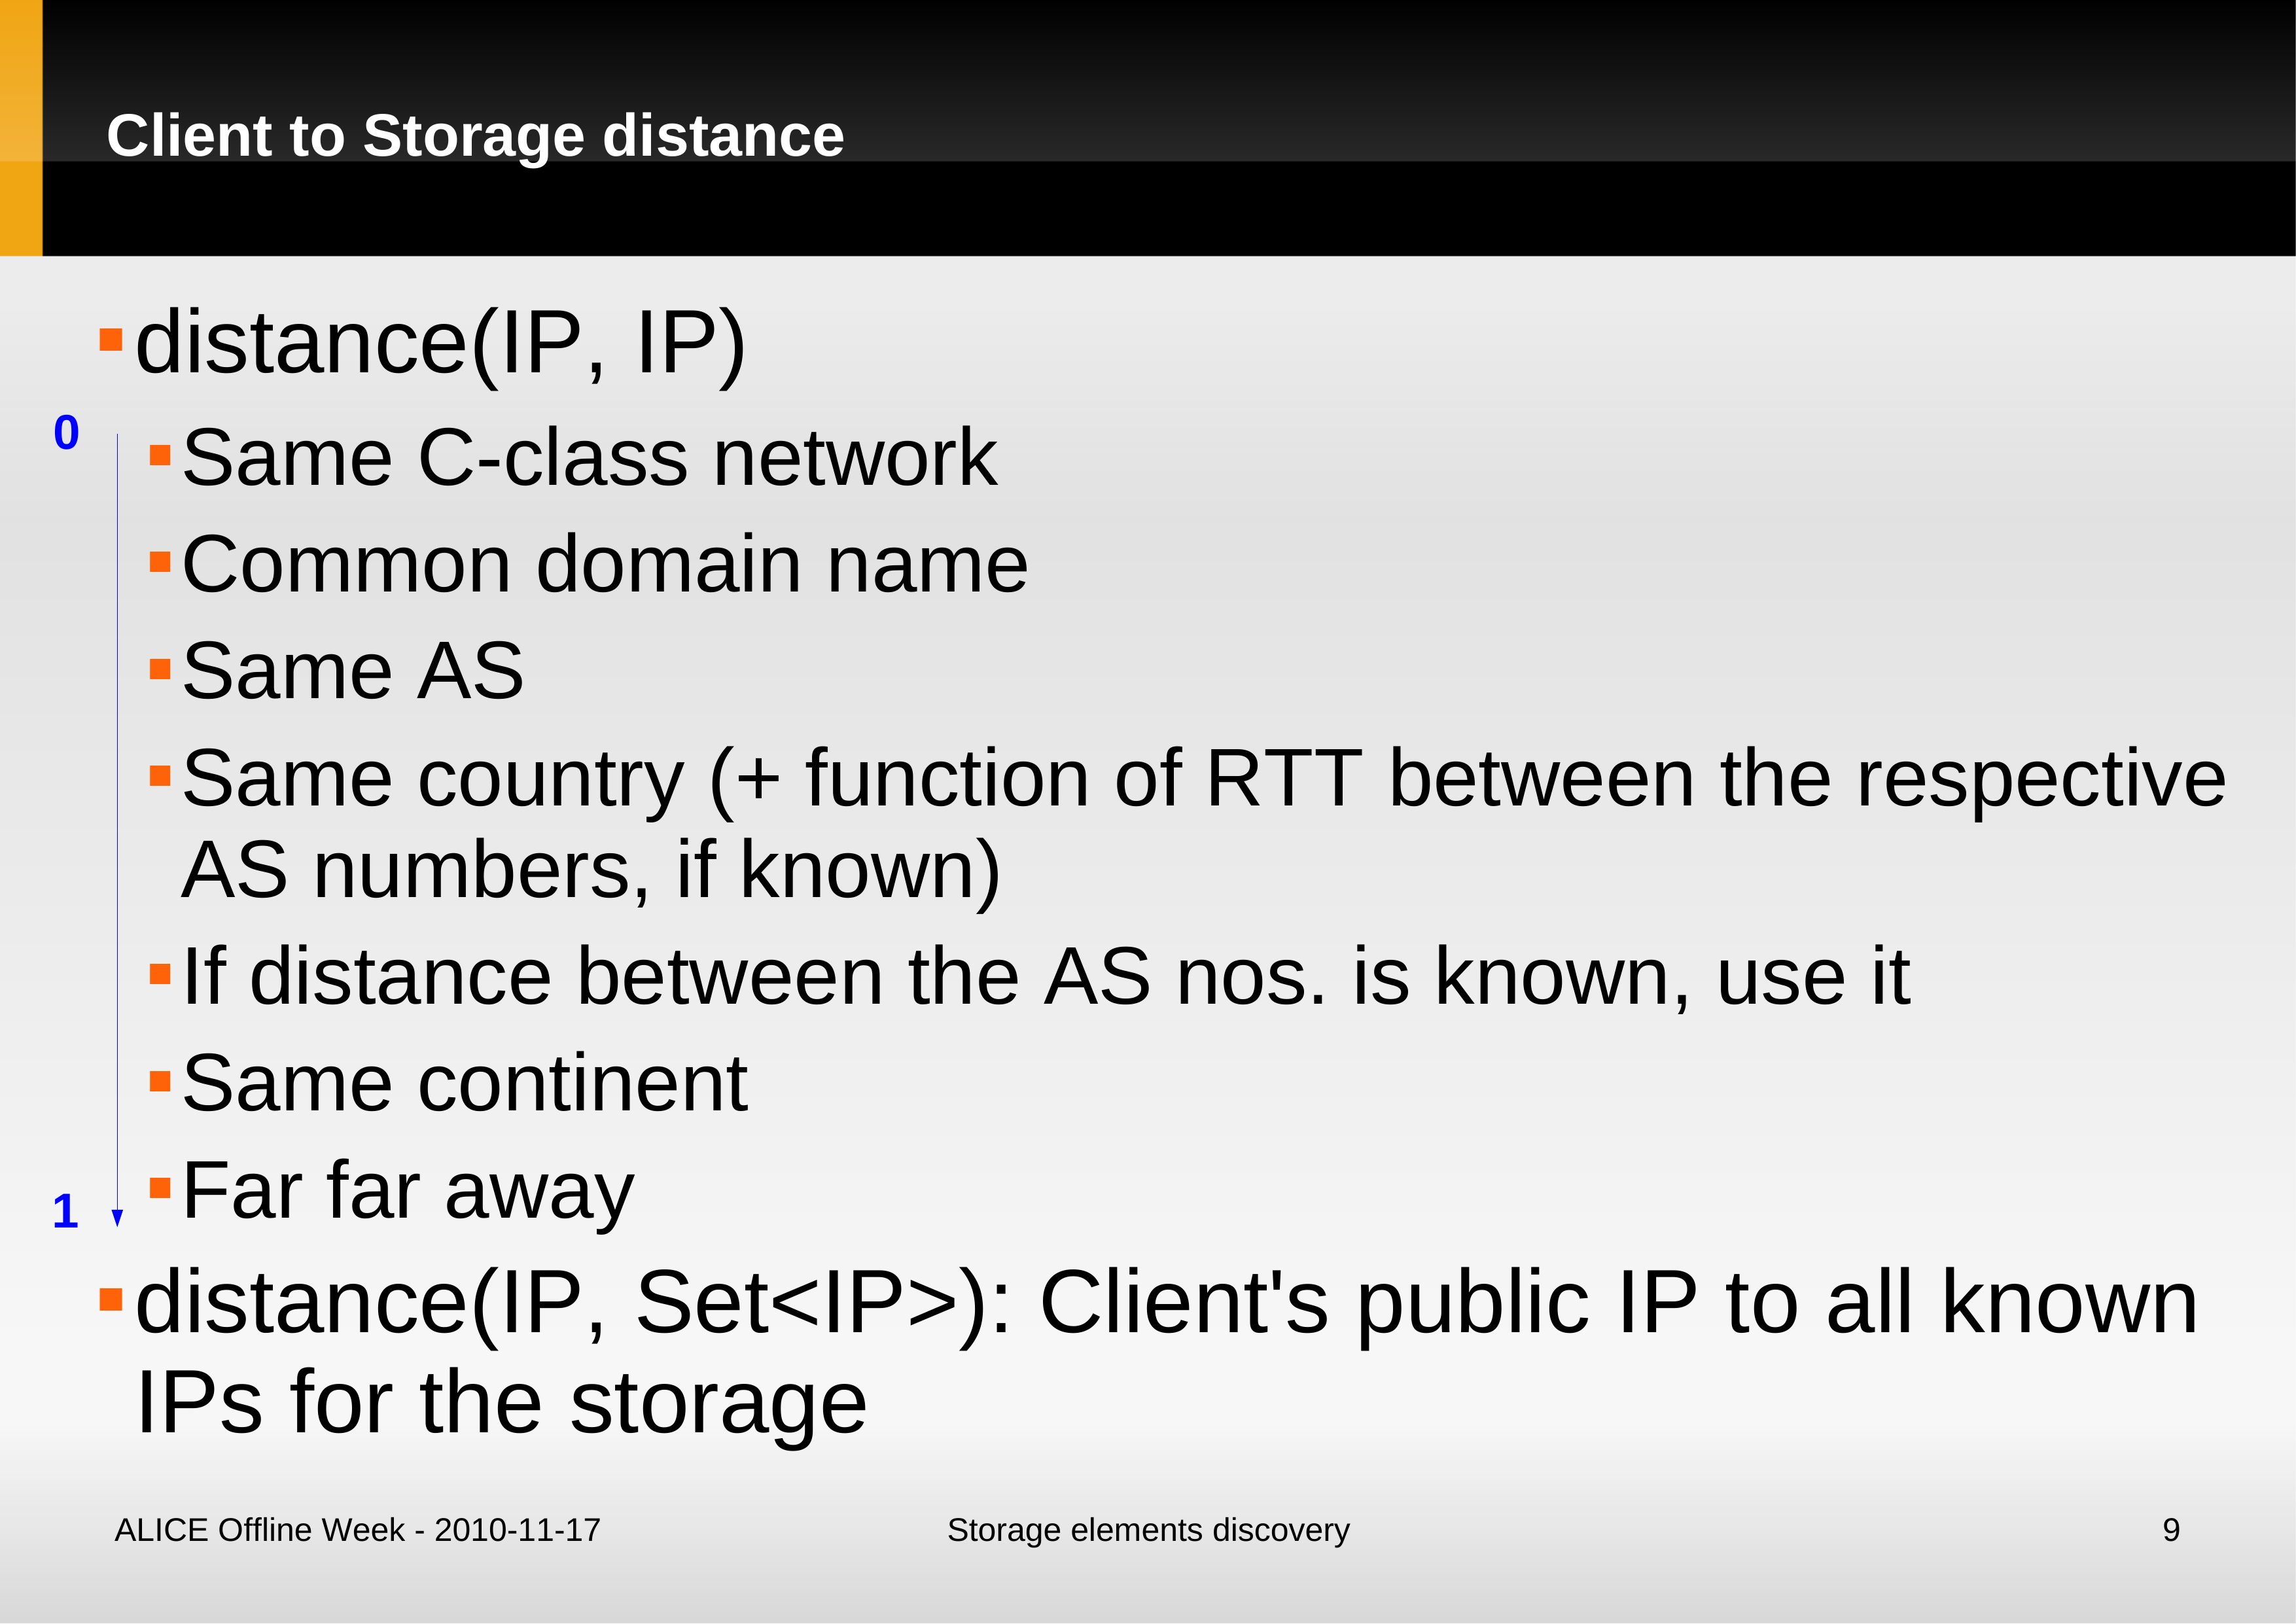

Client to Storage distance
# distance(IP, IP)
Same C-class network
Common domain name
Same AS
Same country (+ function of RTT between the respective AS numbers, if known)
If distance between the AS nos. is known, use it
Same continent
Far far away
distance(IP, Set<IP>): Client's public IP to all known IPs for the storage
0
1
ALICE Offline Week - 2010-11-17
Storage elements discovery
9